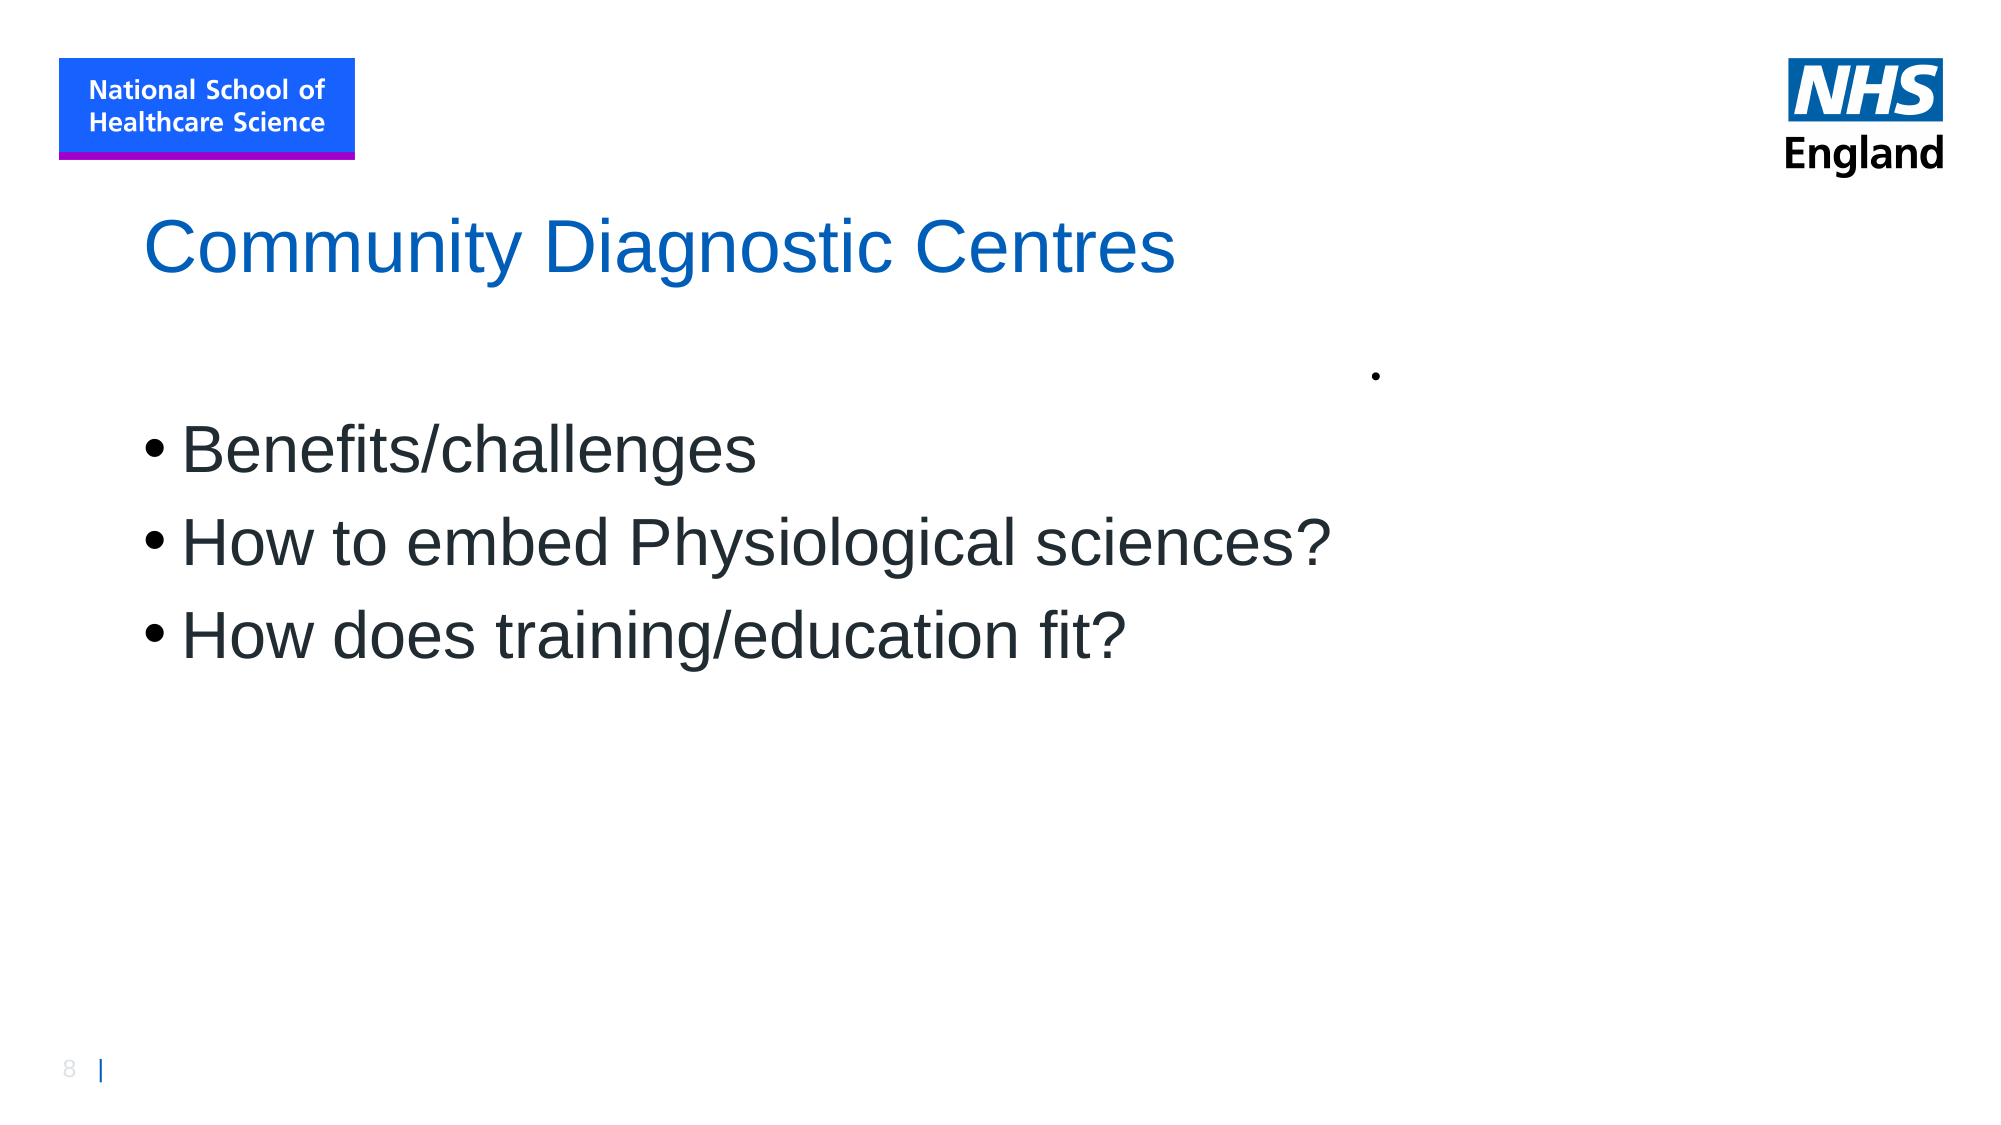

# Community Diagnostic Centres
Benefits/challenges
How to embed Physiological sciences?
How does training/education fit?